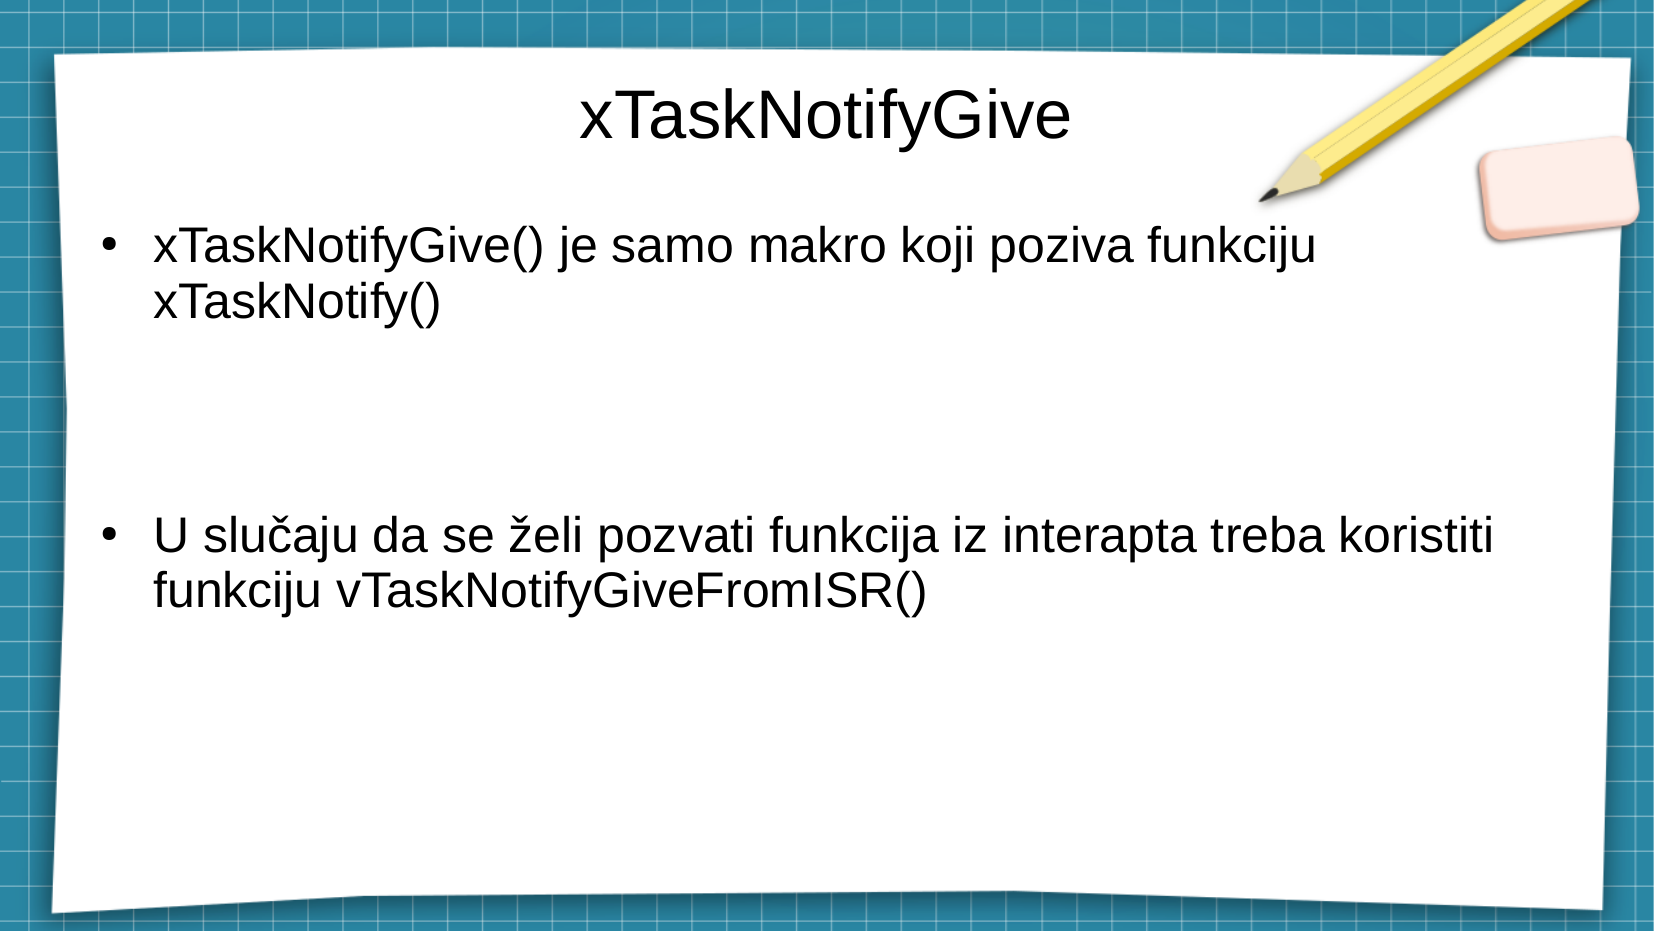

# xTaskNotifyGive
xTaskNotifyGive() je samo makro koji poziva funkciju xTaskNotify()
U slučaju da se želi pozvati funkcija iz interapta treba koristiti funkciju vTaskNotifyGiveFromISR()